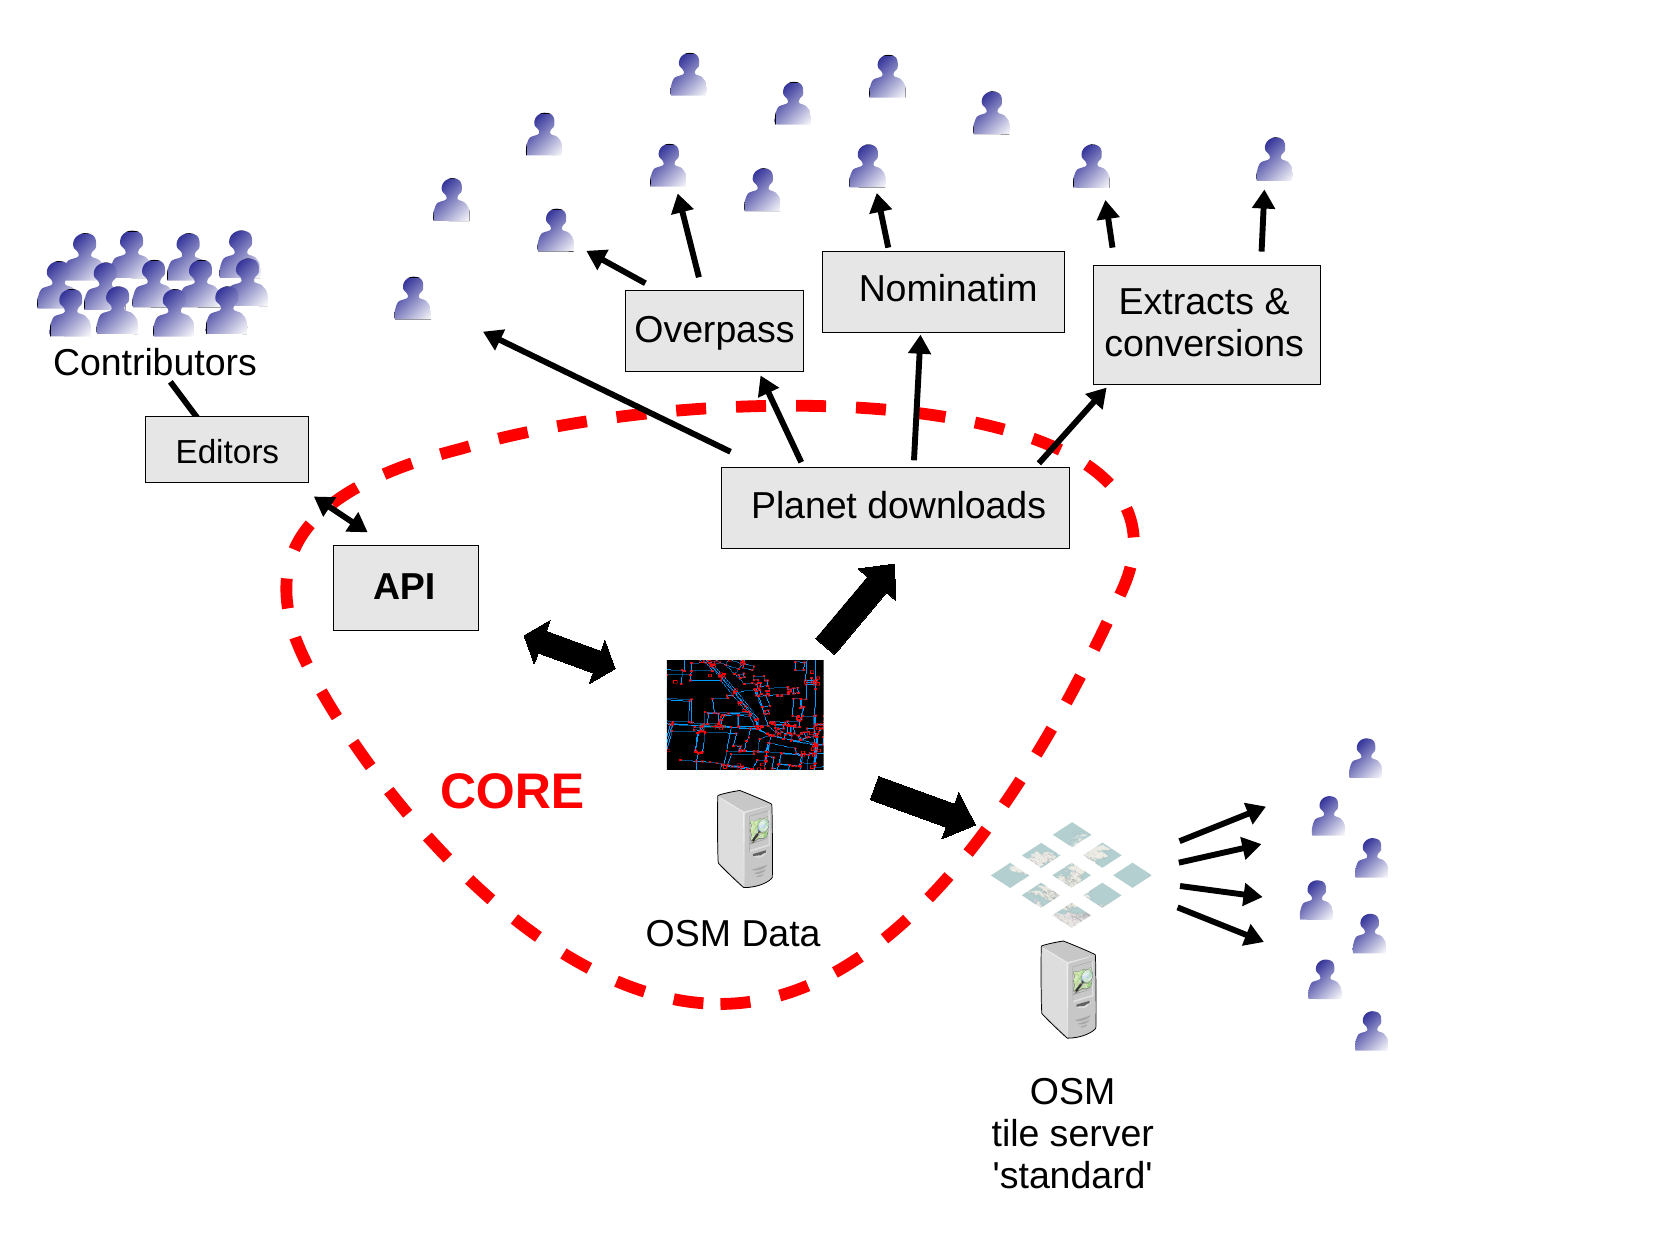

Extracts & conversions
Nominatim
Overpass
Contributors
Editors
Planet downloads
API
CORE
OSM Data
# OSM
tile server
'standard'